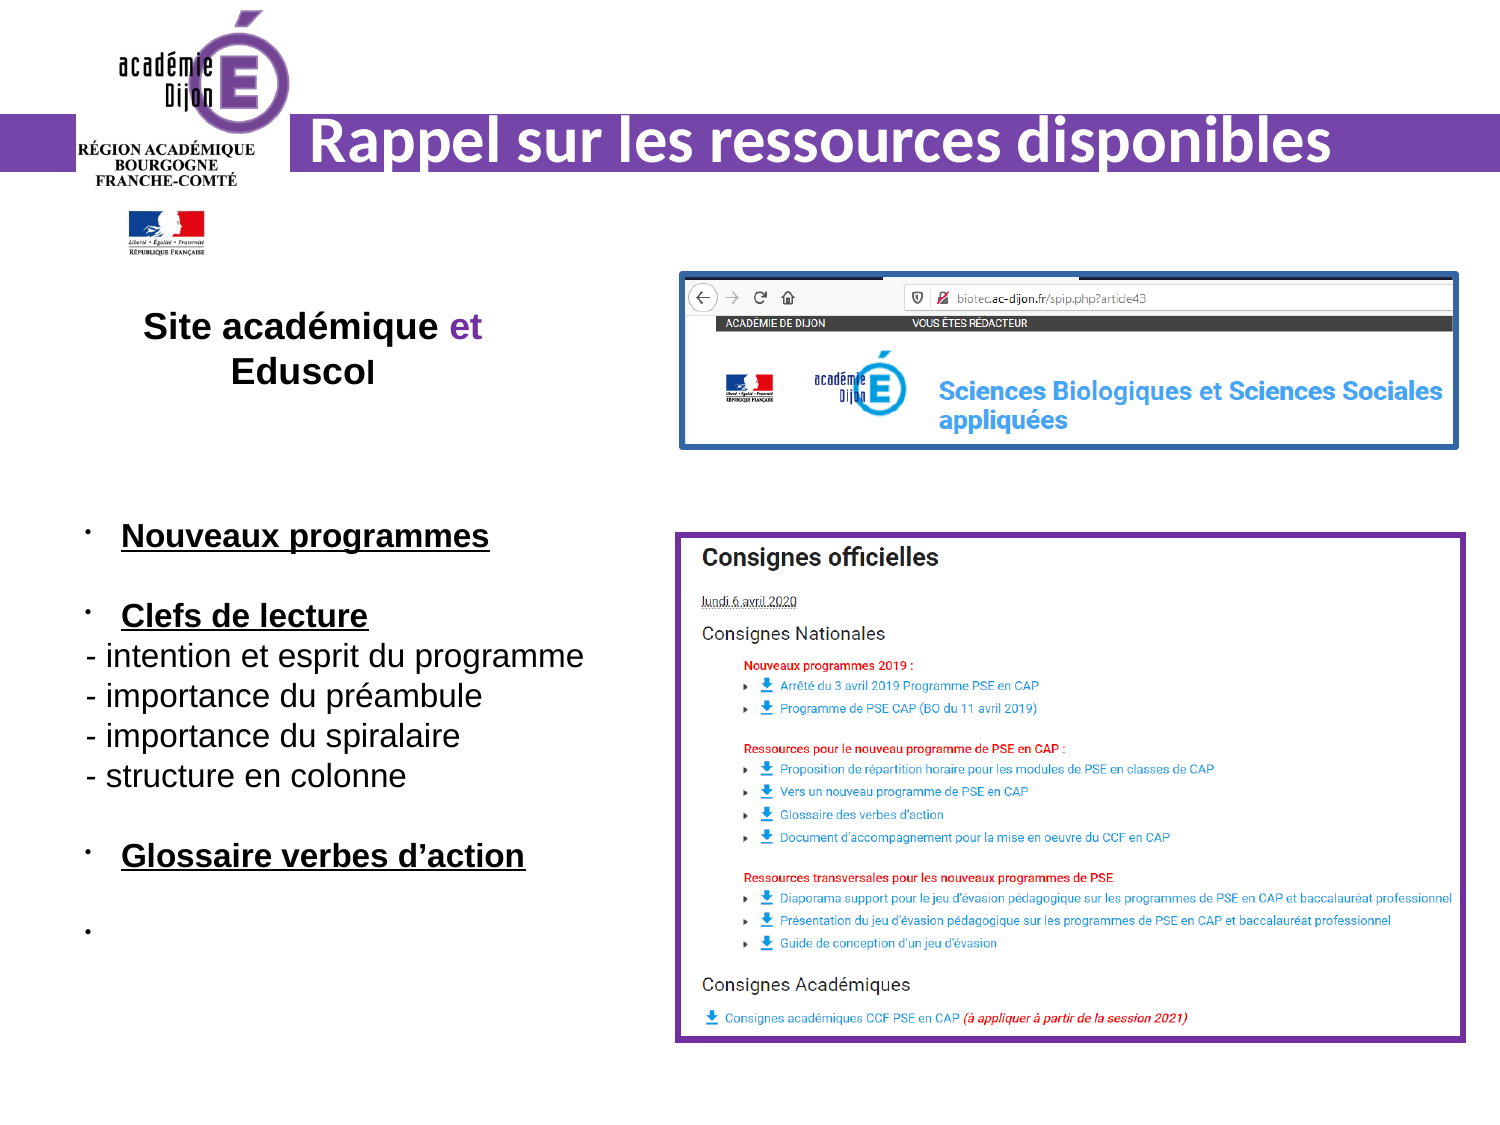

Rappel sur les ressources disponibles
Site académique et Eduscol
Nouveaux programmes
Clefs de lecture
- intention et esprit du programme
- importance du préambule
- importance du spiralaire
- structure en colonne
Glossaire verbes d’action